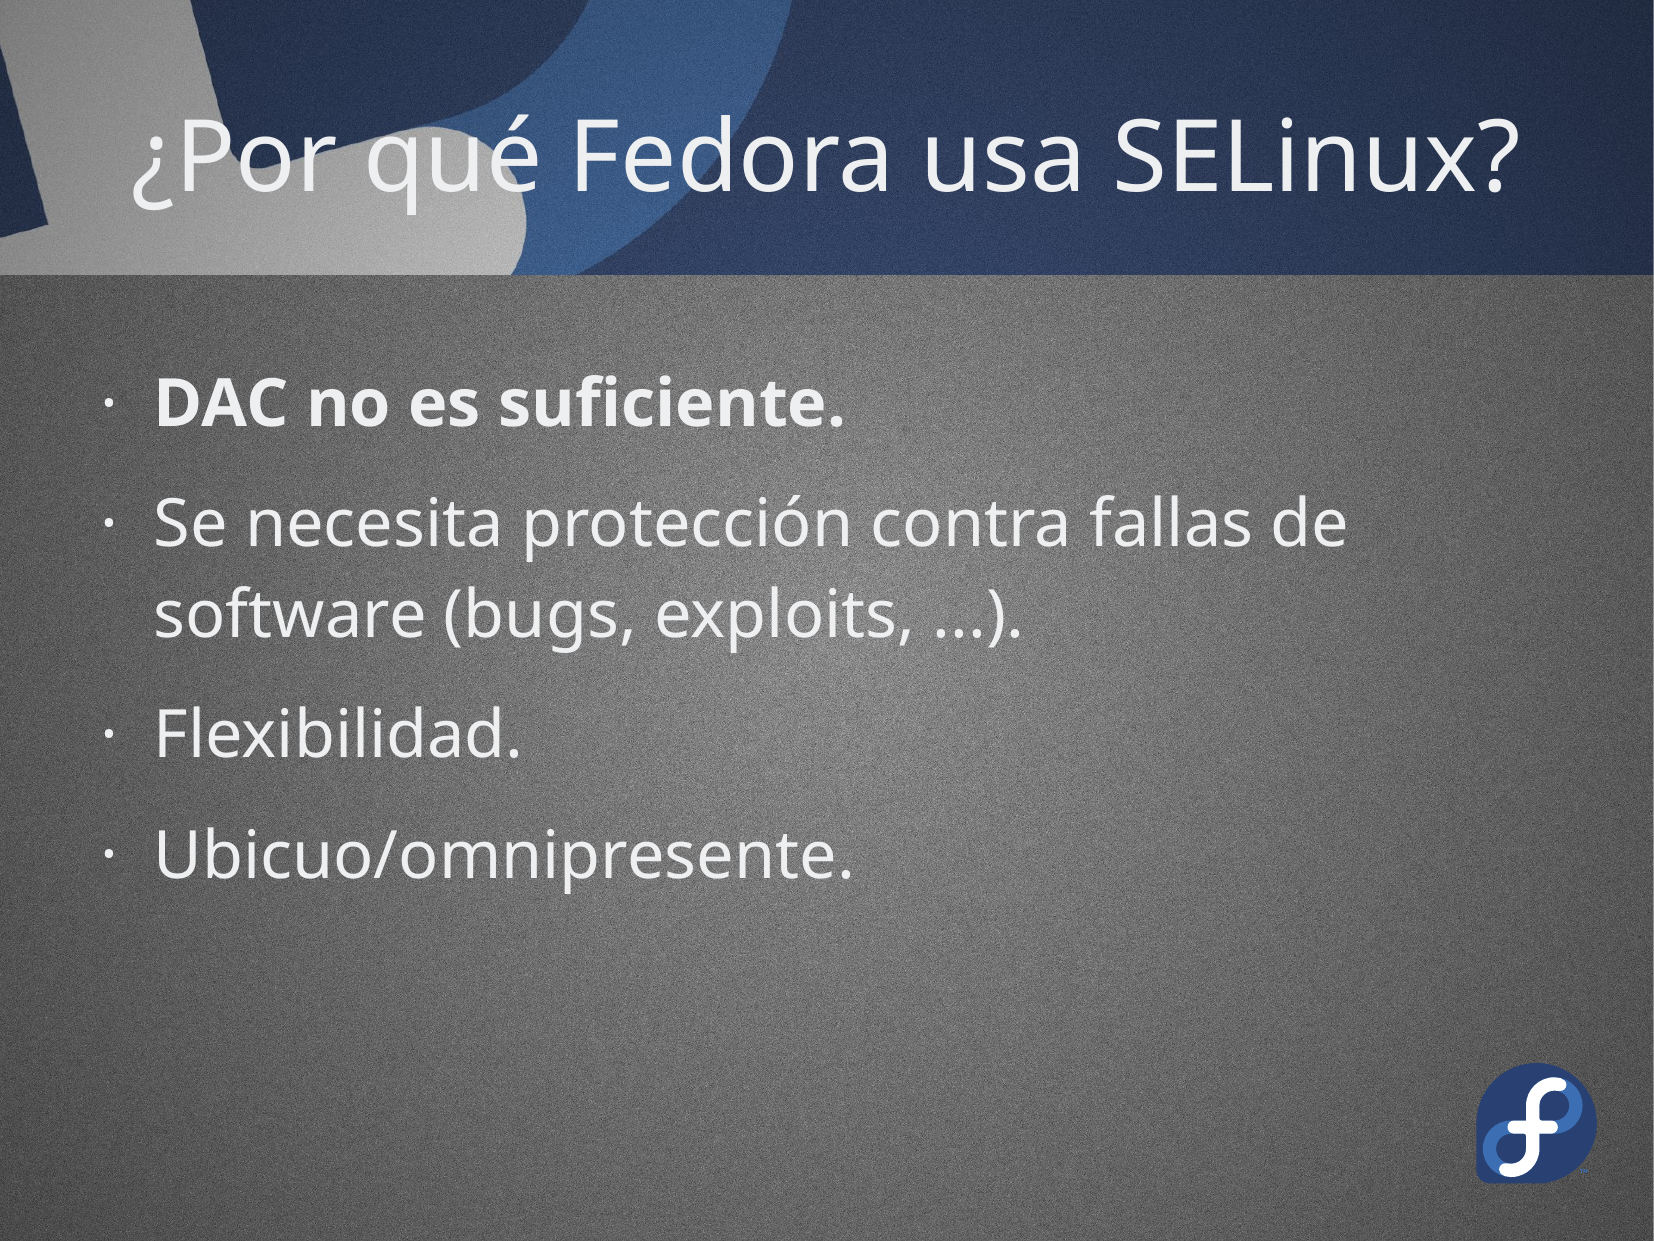

# ¿Por qué Fedora usa SELinux?
DAC no es suficiente.
Se necesita protección contra fallas de software (bugs, exploits, ...).
Flexibilidad.
Ubicuo/omnipresente.